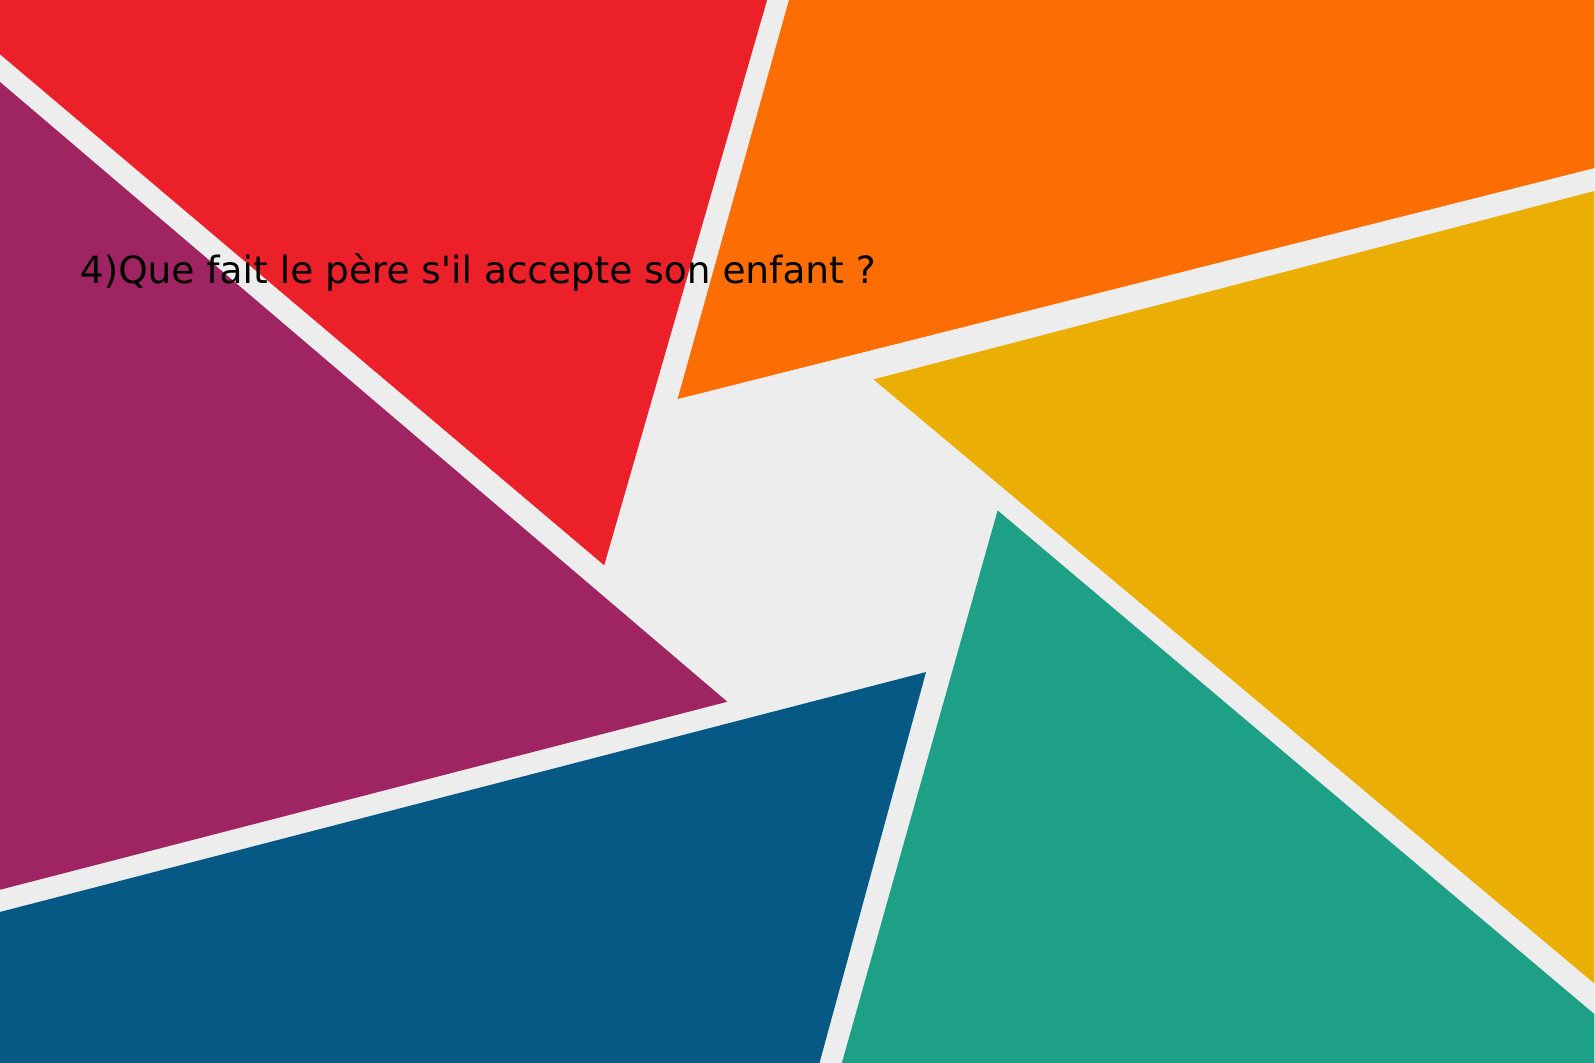

#
4)Que fait le père s'il accepte son enfant ?